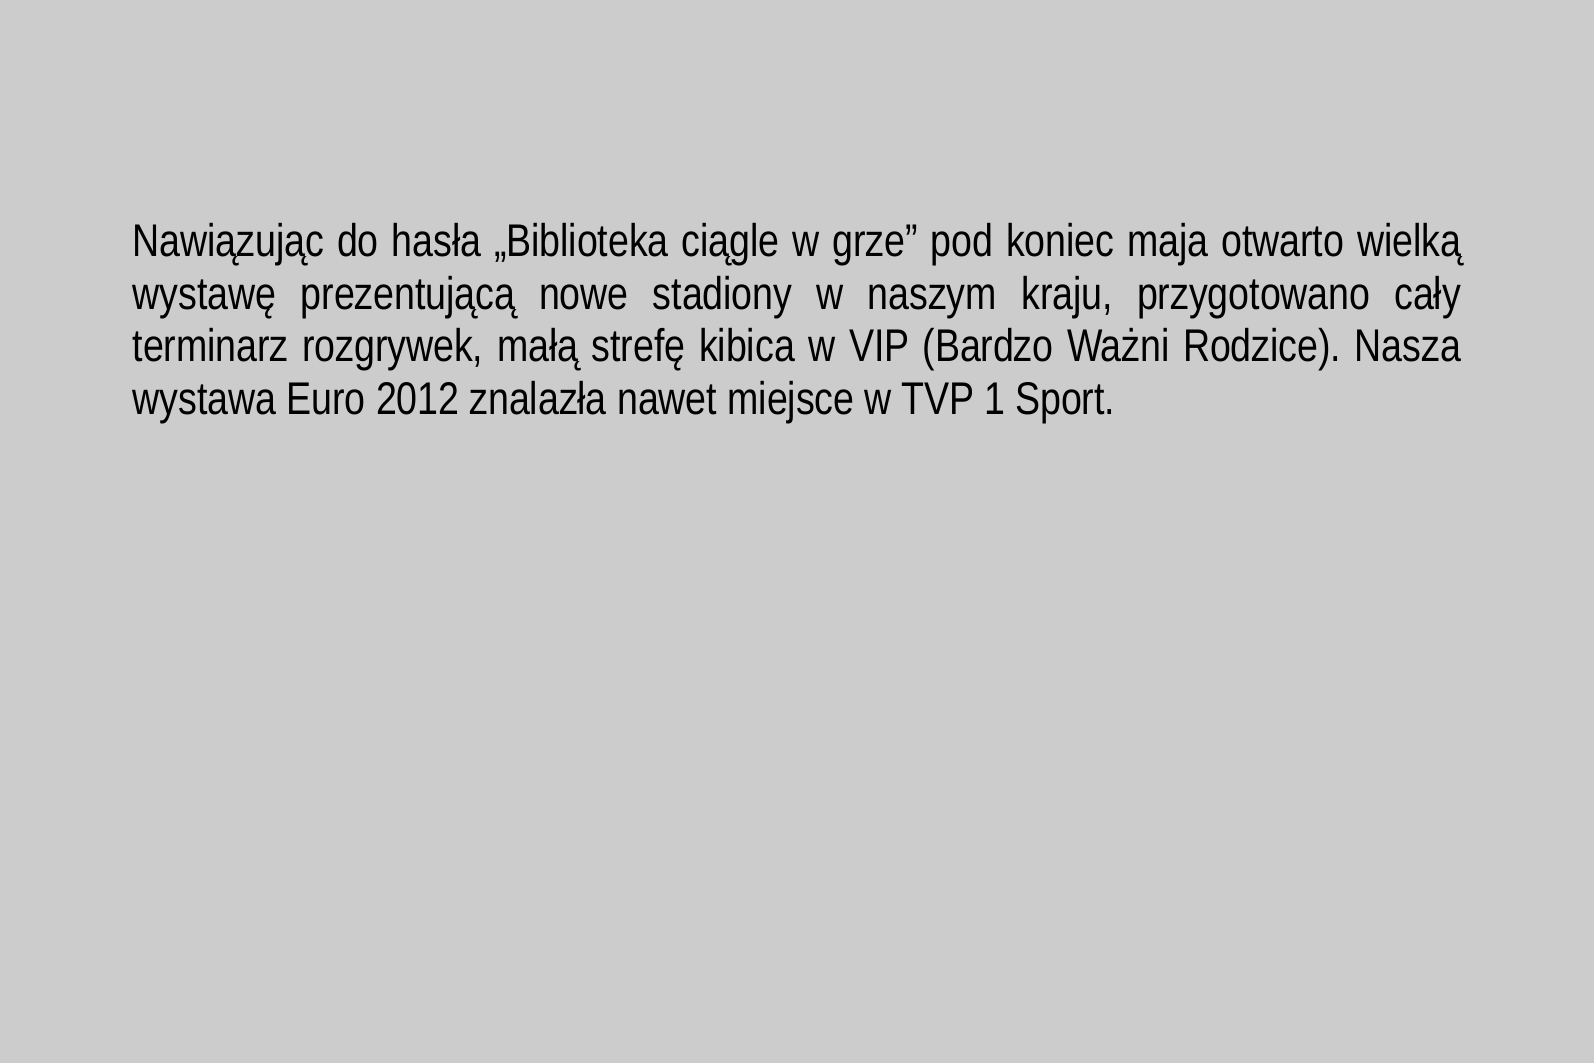

Nawiązując do hasła „Biblioteka ciągle w grze” pod koniec maja otwarto wielką wystawę prezentującą nowe stadiony w naszym kraju, przygotowano cały terminarz rozgrywek, małą strefę kibica w VIP (Bardzo Ważni Rodzice). Nasza wystawa Euro 2012 znalazła nawet miejsce w TVP 1 Sport.